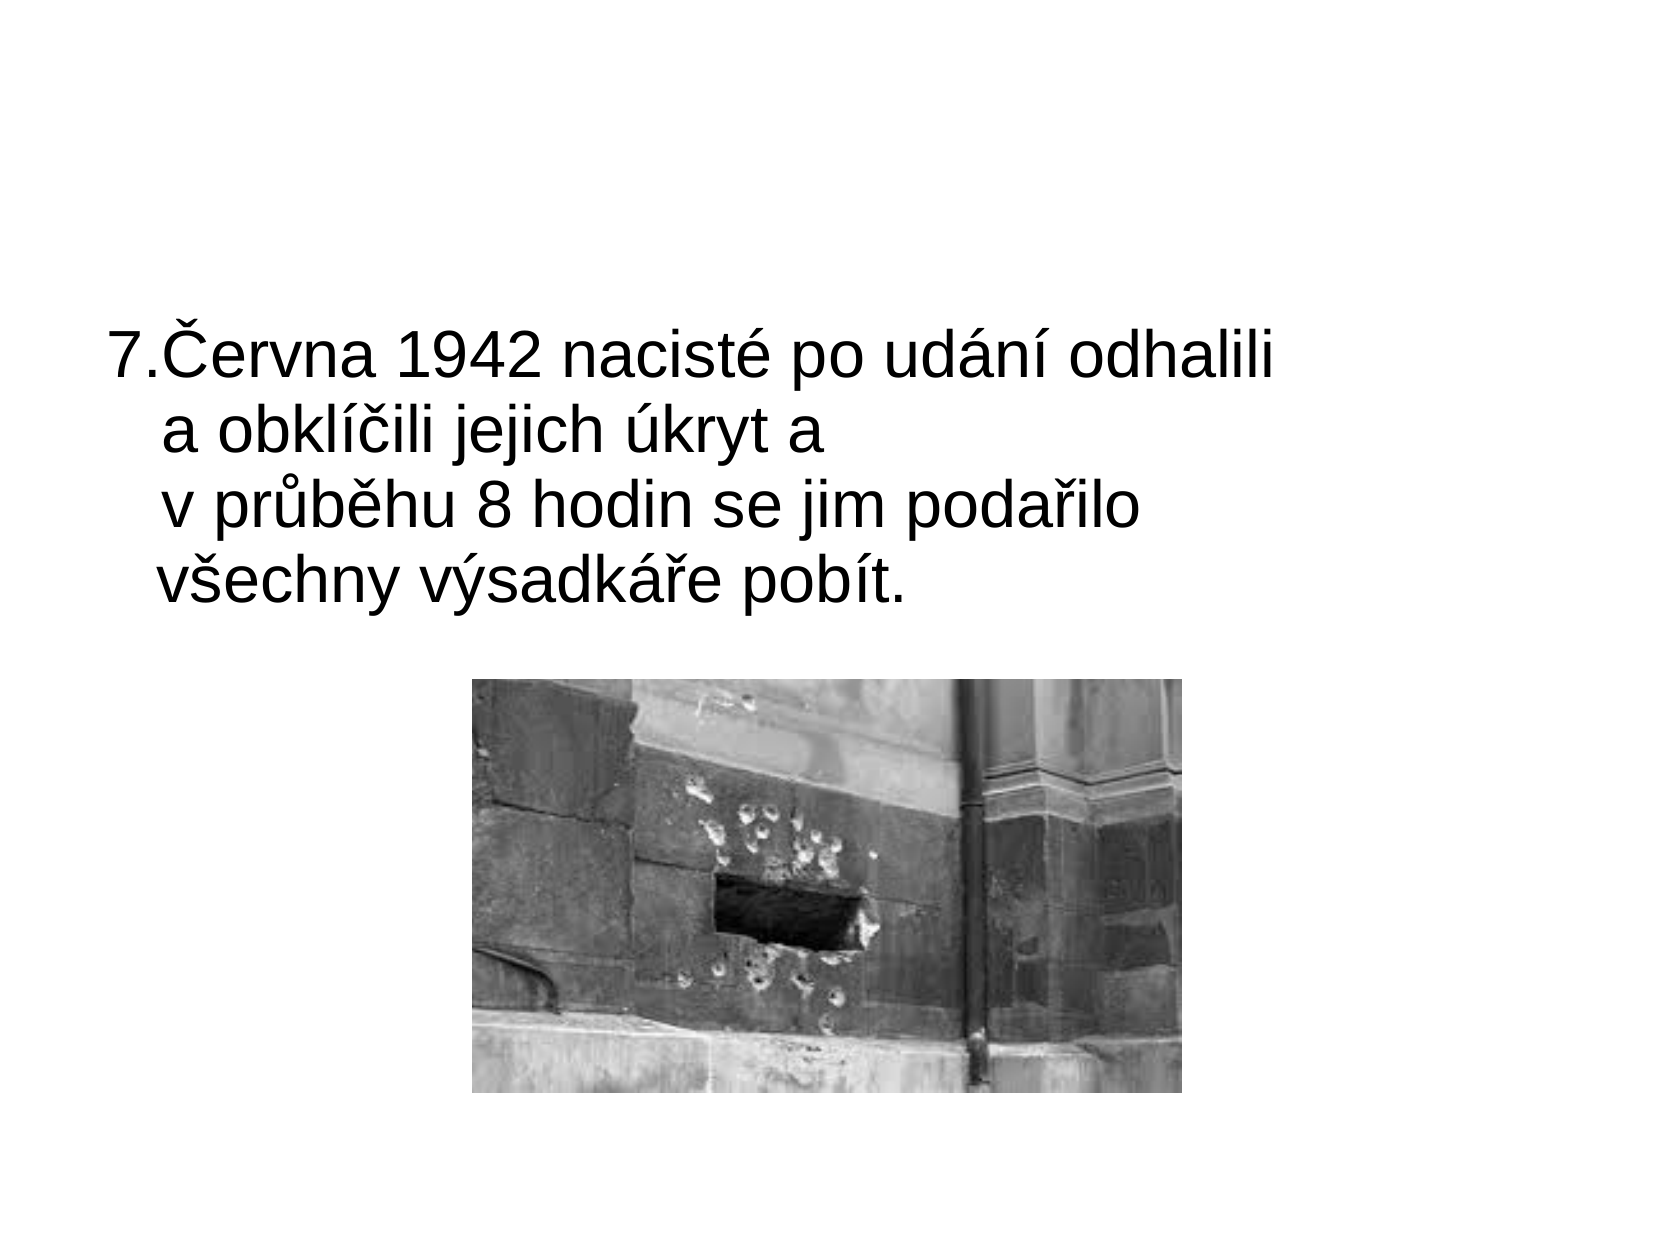

# 7.Června 1942 nacisté po udání odhalili
 a obklíčili jejich úkryt a
 v průběhu 8 hodin se jim podařilo všechny výsadkáře pobít.